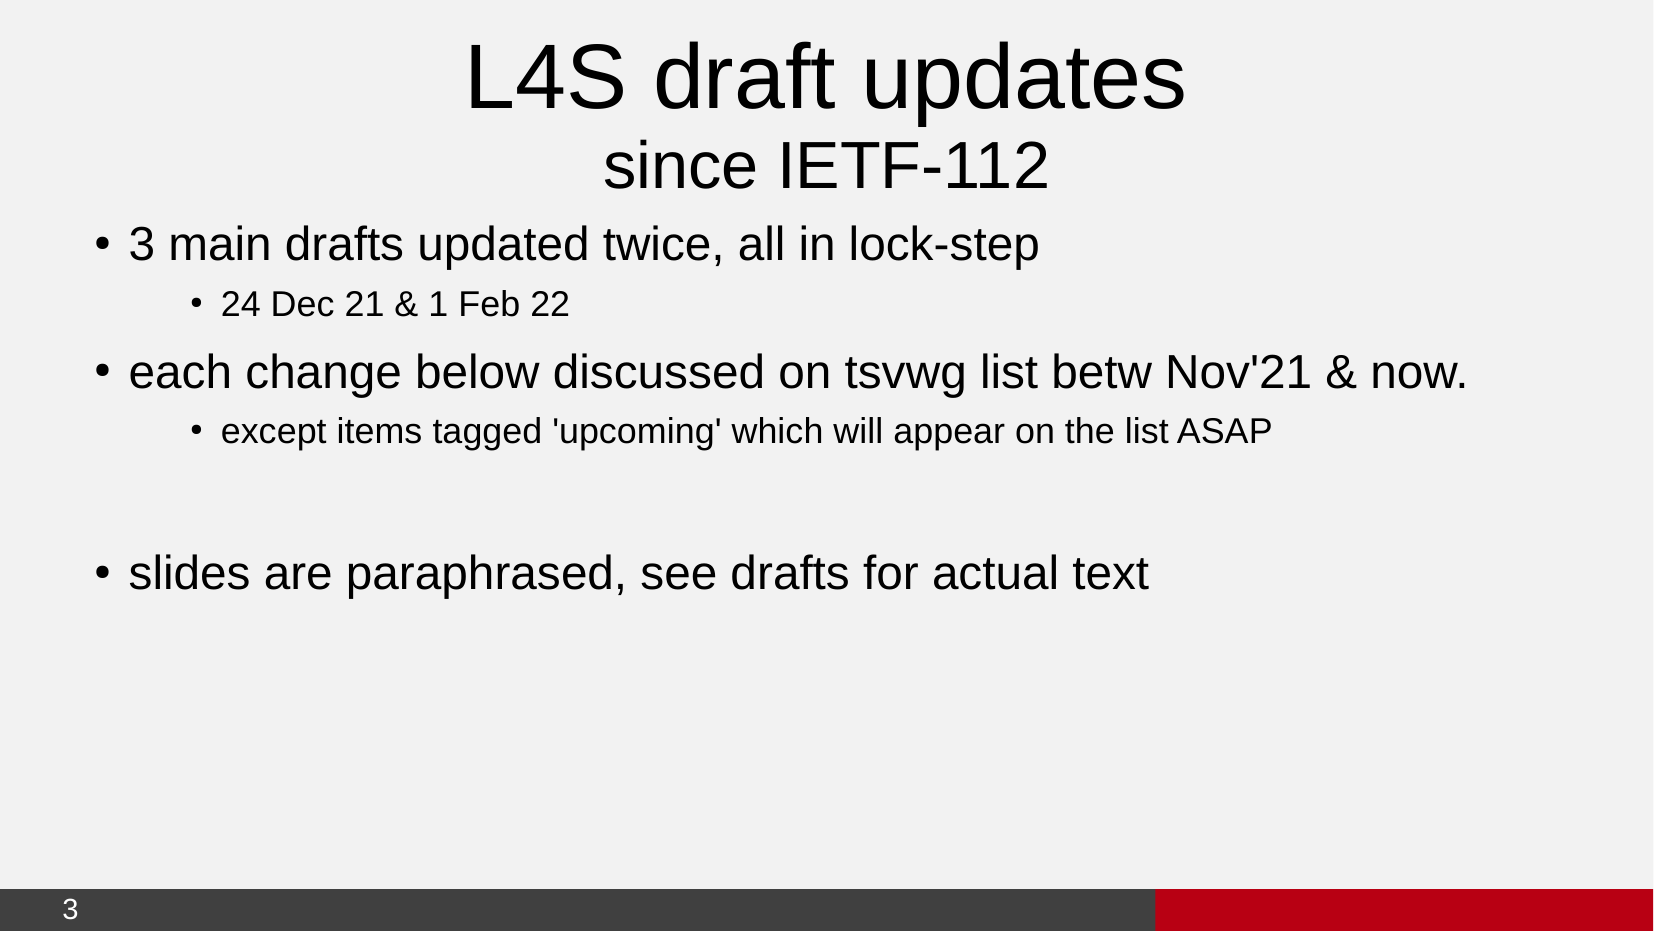

# L4S draft updates since IETF-112
3 main drafts updated twice, all in lock-step
24 Dec 21 & 1 Feb 22
each change below discussed on tsvwg list betw Nov'21 & now.
except items tagged 'upcoming' which will appear on the list ASAP
slides are paraphrased, see drafts for actual text
3